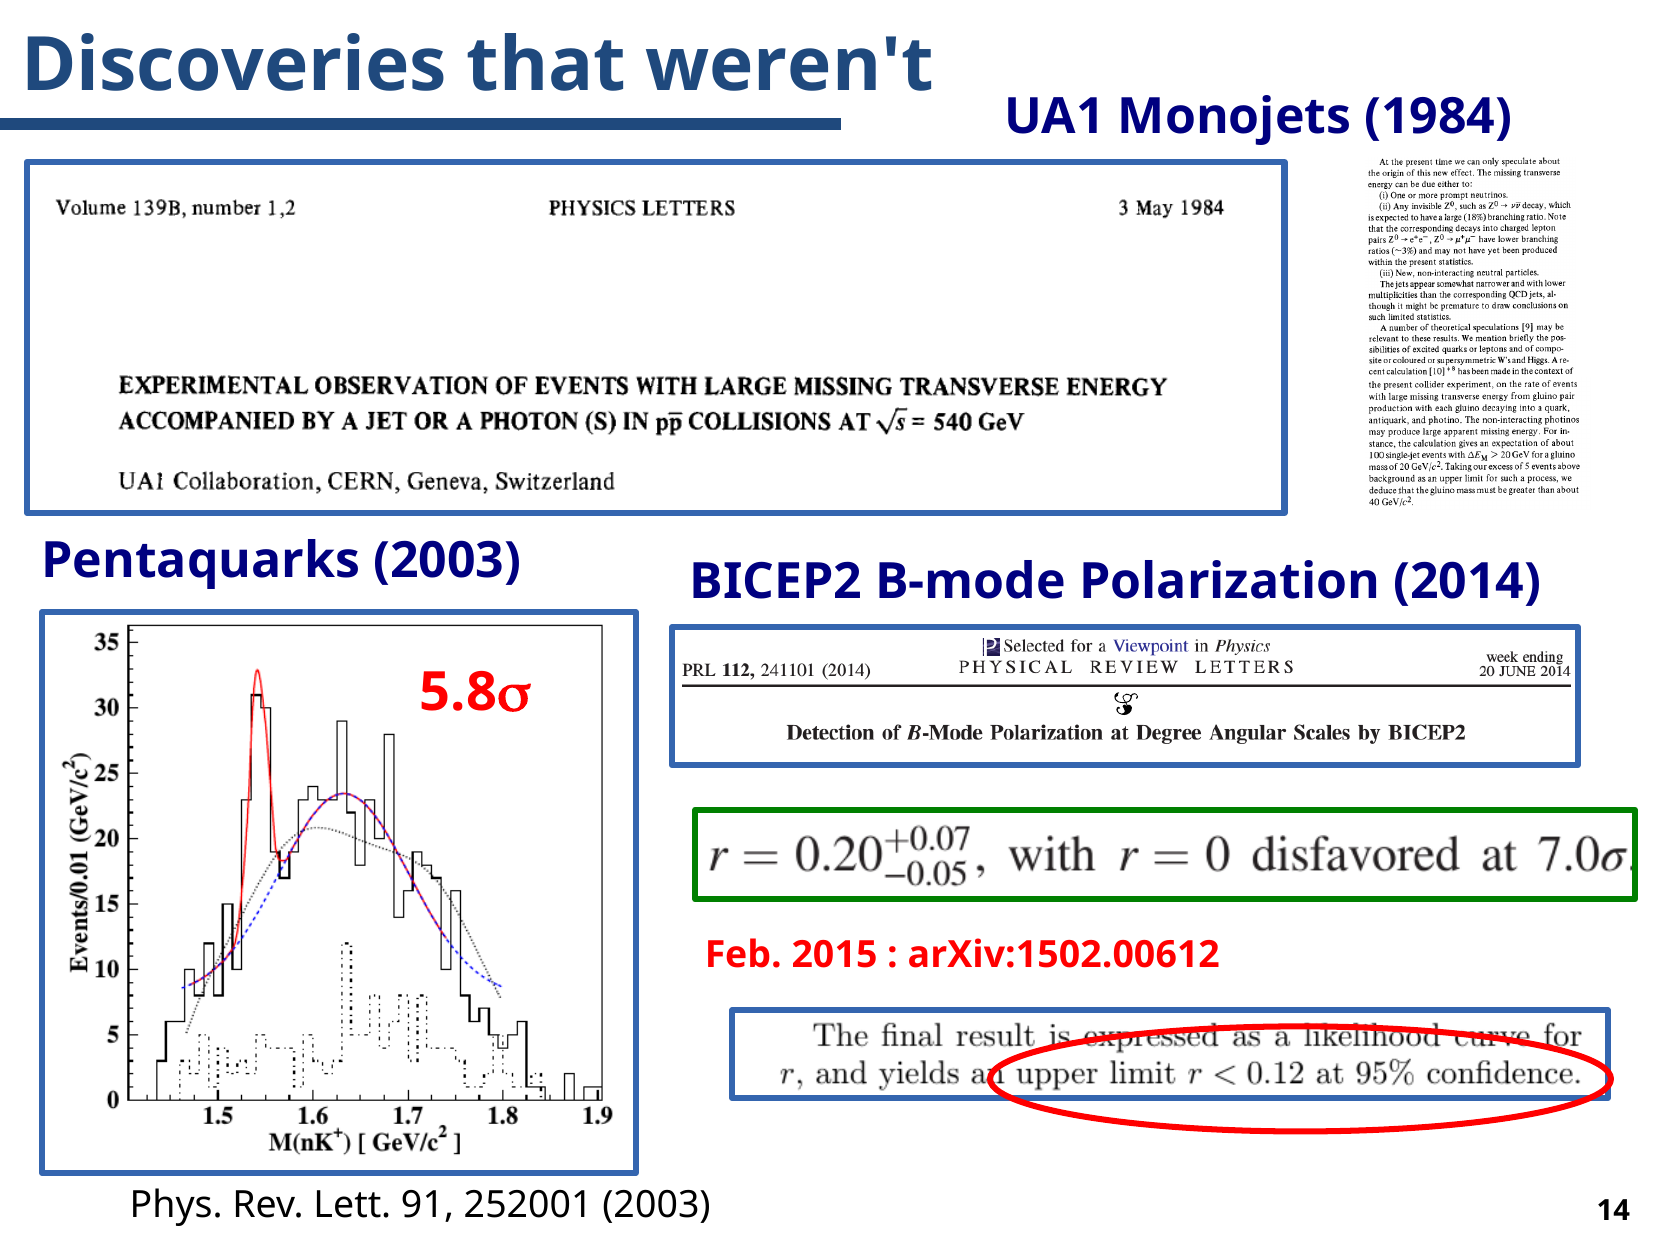

# Discoveries that weren't
UA1 Monojets (1984)
Pentaquarks (2003)
BICEP2 B-mode Polarization (2014)
5.8s
Feb. 2015 : arXiv:1502.00612
 Phys. Rev. Lett. 91, 252001 (2003)
14